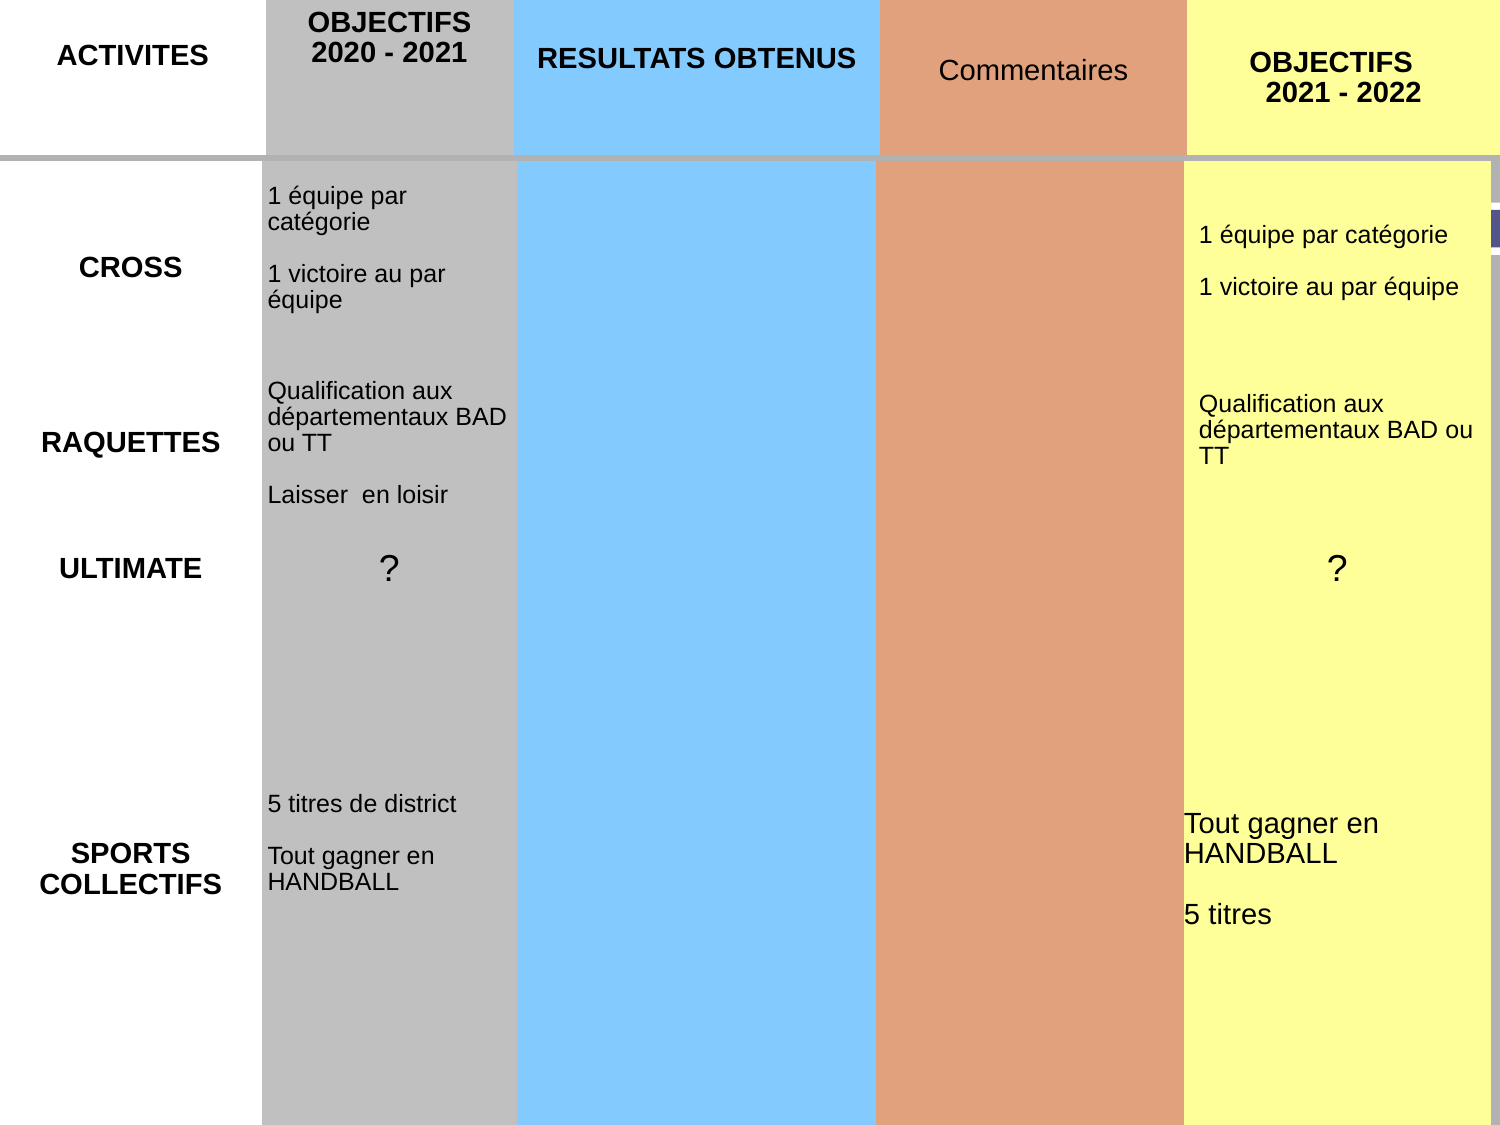

| ACTIVITES | OBJECTIFS 2020 - 2021 | RESULTATS OBTENUS | Commentaires | OBJECTIFS 2021 - 2022 |
| --- | --- | --- | --- | --- |
| CROSS | 1 équipe par catégorie 1 victoire au par équipe | | | 1 équipe par catégorie 1 victoire au par équipe |
| --- | --- | --- | --- | --- |
| RAQUETTES | Qualification aux départementaux BAD ou TT Laisser en loisir | | | Qualification aux départementaux BAD ou TT |
| ULTIMATE | ? | | | ? |
| SPORTS COLLECTIFS | 5 titres de district Tout gagner en HANDBALL | | | Tout gagner en HANDBALL 5 titres |